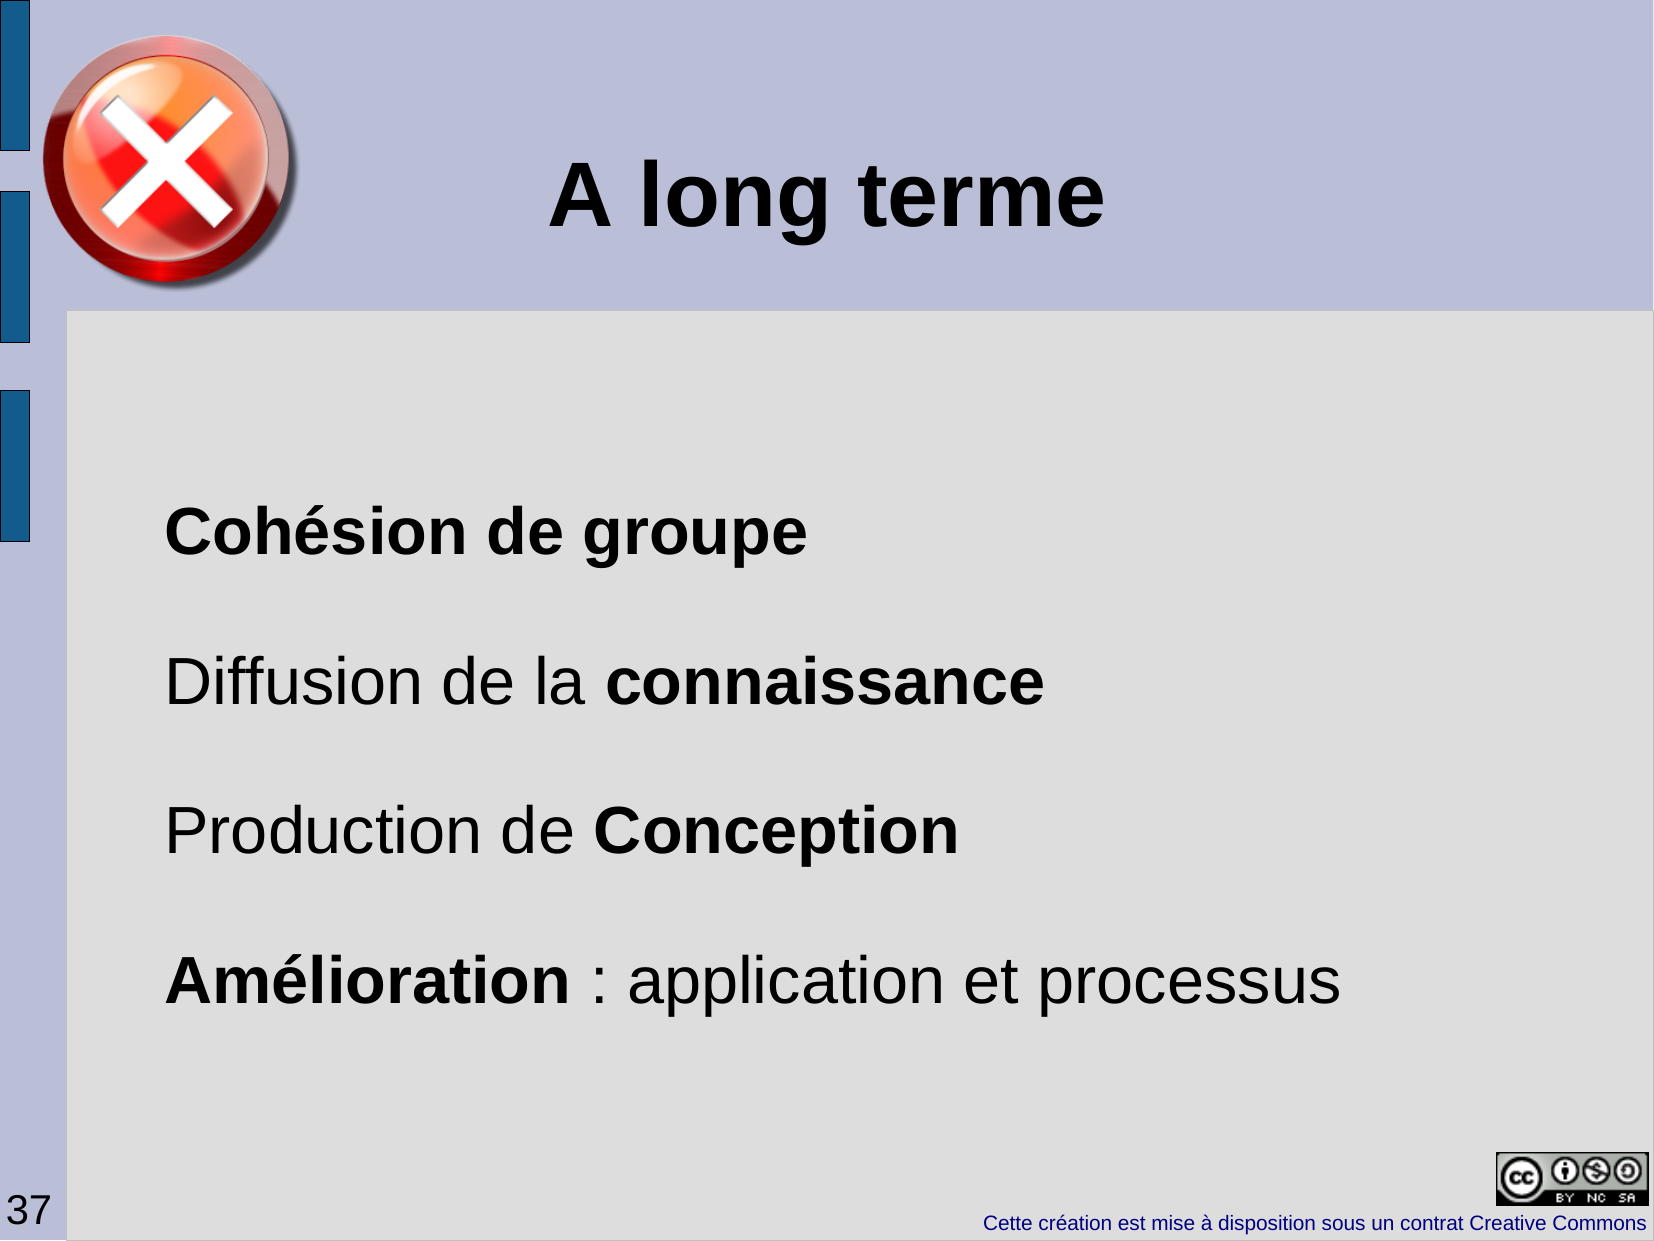

# A long terme
Cohésion de groupe
Diffusion de la connaissance
Production de Conception
Amélioration : application et processus